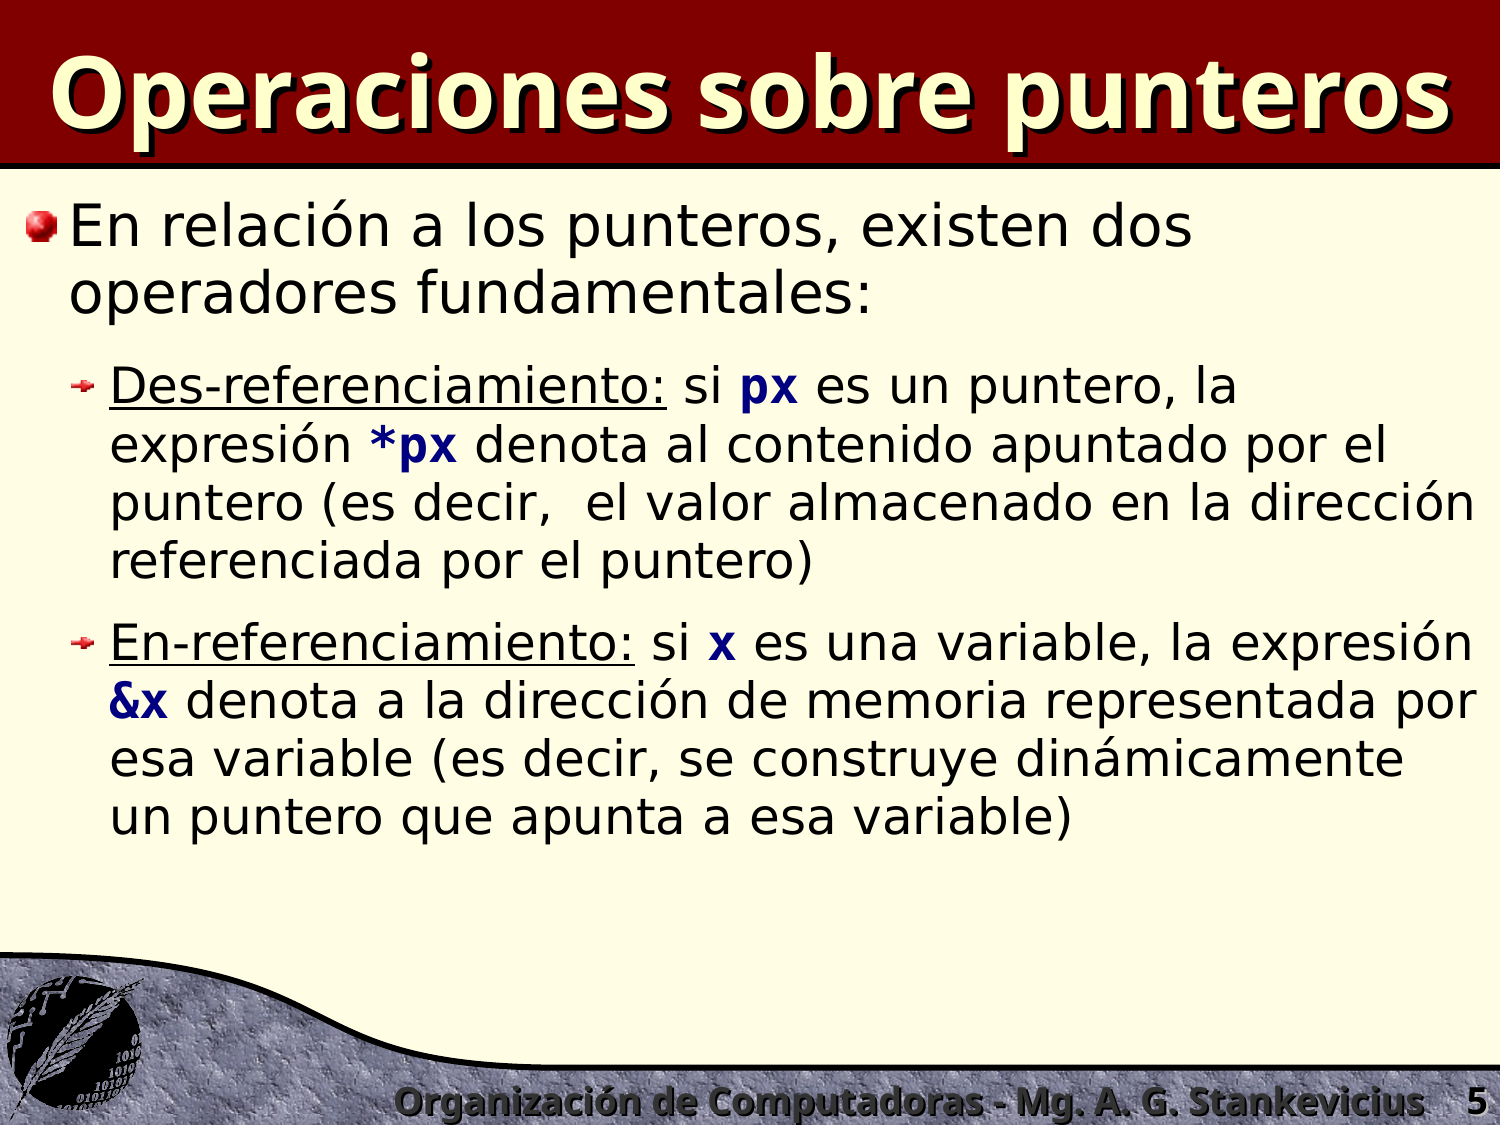

# Operaciones sobre punteros
En relación a los punteros, existen dos operadores fundamentales:
Des-referenciamiento: si px es un puntero, la expresión *px denota al contenido apuntado por el puntero (es decir, el valor almacenado en la dirección referenciada por el puntero)
En-referenciamiento: si x es una variable, la expresión &x denota a la dirección de memoria representada por esa variable (es decir, se construye dinámicamente un puntero que apunta a esa variable)
5